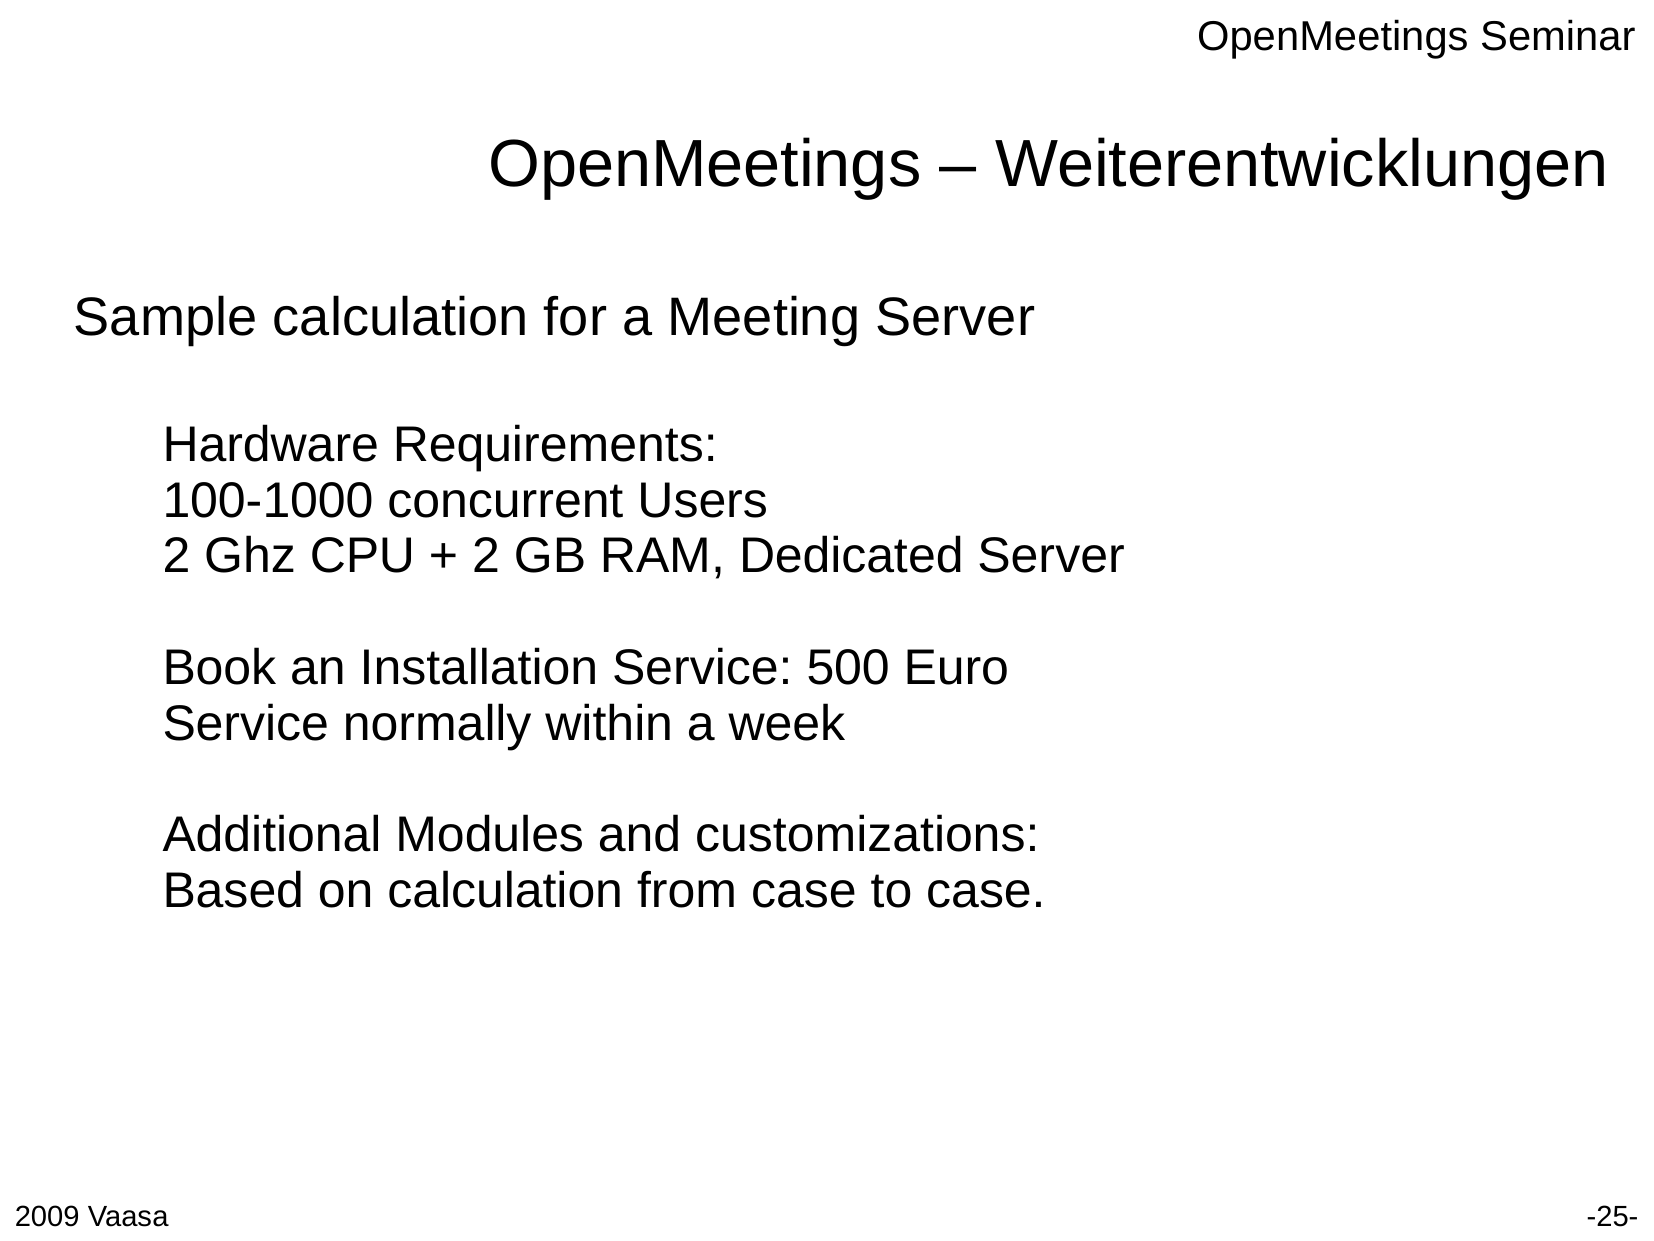

# OpenMeetings Seminar
OpenMeetings – Weiterentwicklungen
Sample calculation for a Meeting Server
Hardware Requirements:
100-1000 concurrent Users
2 Ghz CPU + 2 GB RAM, Dedicated Server
Book an Installation Service: 500 Euro
Service normally within a week
Additional Modules and customizations:
Based on calculation from case to case.
-25-
2009 Vaasa